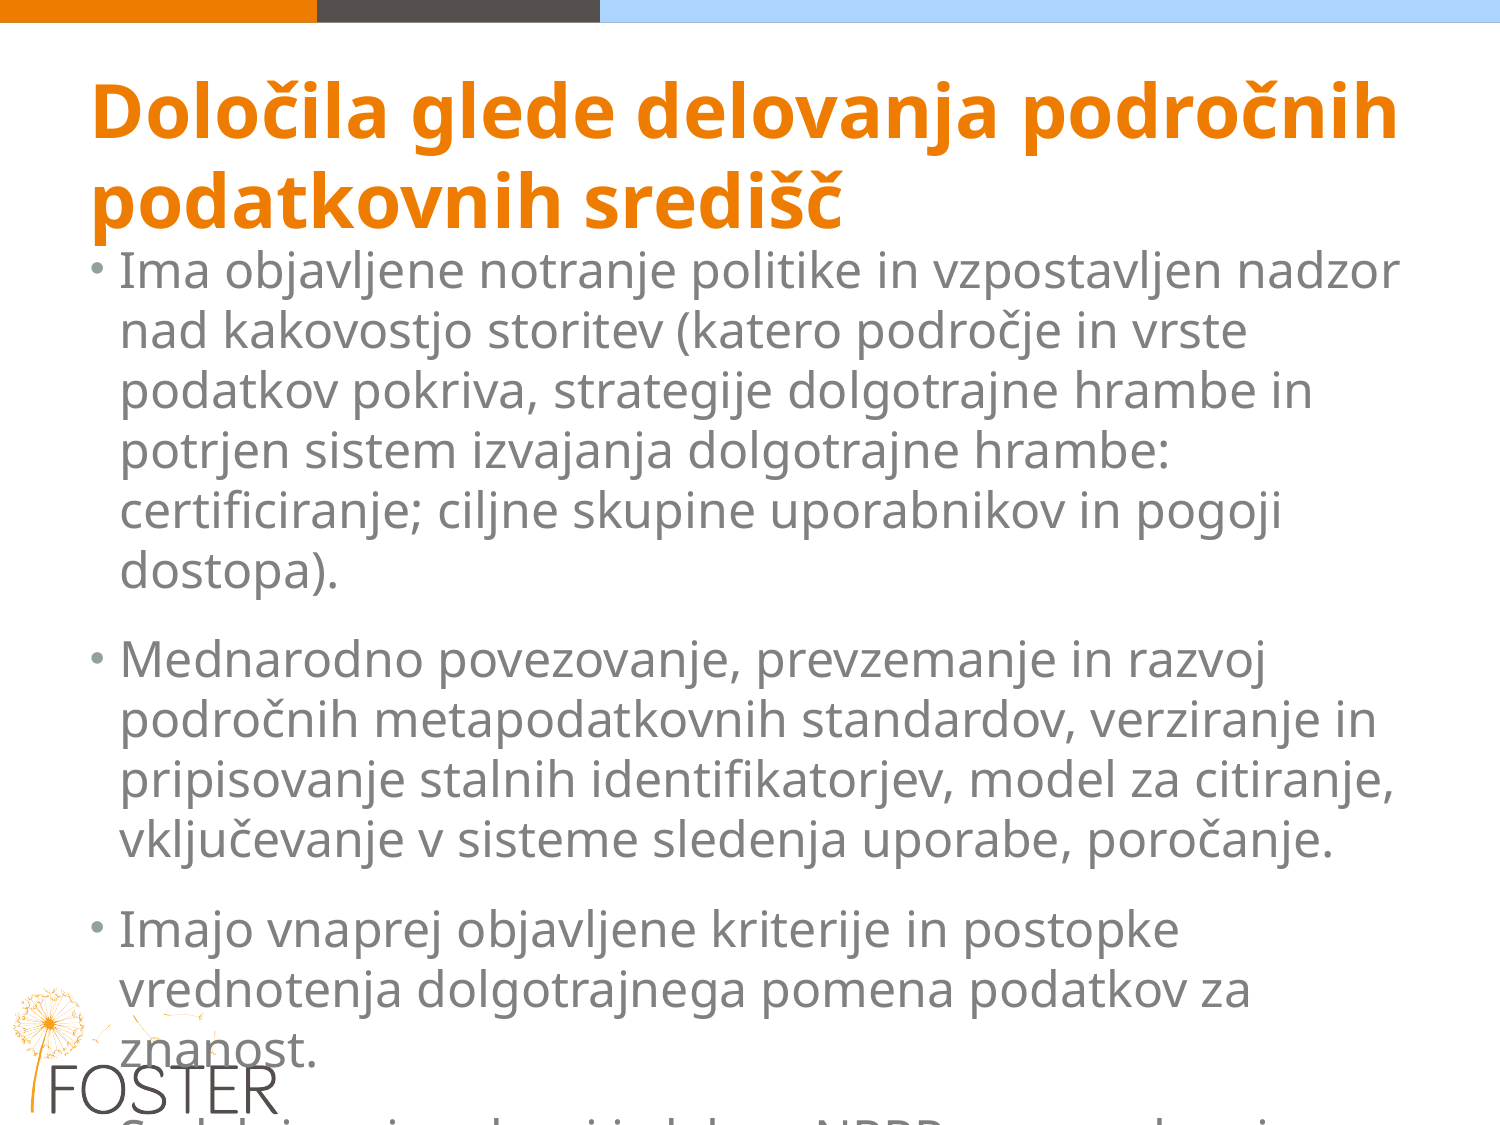

# Določila glede delovanja področnih podatkovnih središč
Ima objavljene notranje politike in vzpostavljen nadzor nad kakovostjo storitev (katero področje in vrste podatkov pokriva, strategije dolgotrajne hrambe in potrjen sistem izvajanja dolgotrajne hrambe: certificiranje; ciljne skupine uporabnikov in pogoji dostopa).
Mednarodno povezovanje, prevzemanje in razvoj področnih metapodatkovnih standardov, verziranje in pripisovanje stalnih identifikatorjev, model za citiranje, vključevanje v sisteme sledenja uporabe, poročanje.
Imajo vnaprej objavljene kriterije in postopke vrednotenja dolgotrajnega pomena podatkov za znanost.
Sodeluje pri podpori izdelave NRRP; pomemben je predlog evidentiranja NRRP in v njih opredeljenih podatkov, ki je dostopen pristojnemu podatkovnem središču, ki je predviden kot mesto predaje podatkov: podlaga za zgodnje sodelovanje z ustvarjalci podatkov pri pripravi in izvajanju postopkov.
Strokovni razvoj, vzgoja kadrov, svetovanje uporabnikom (nemški model kombinacije raziskovalne in infrastrukturne dejavnosti)